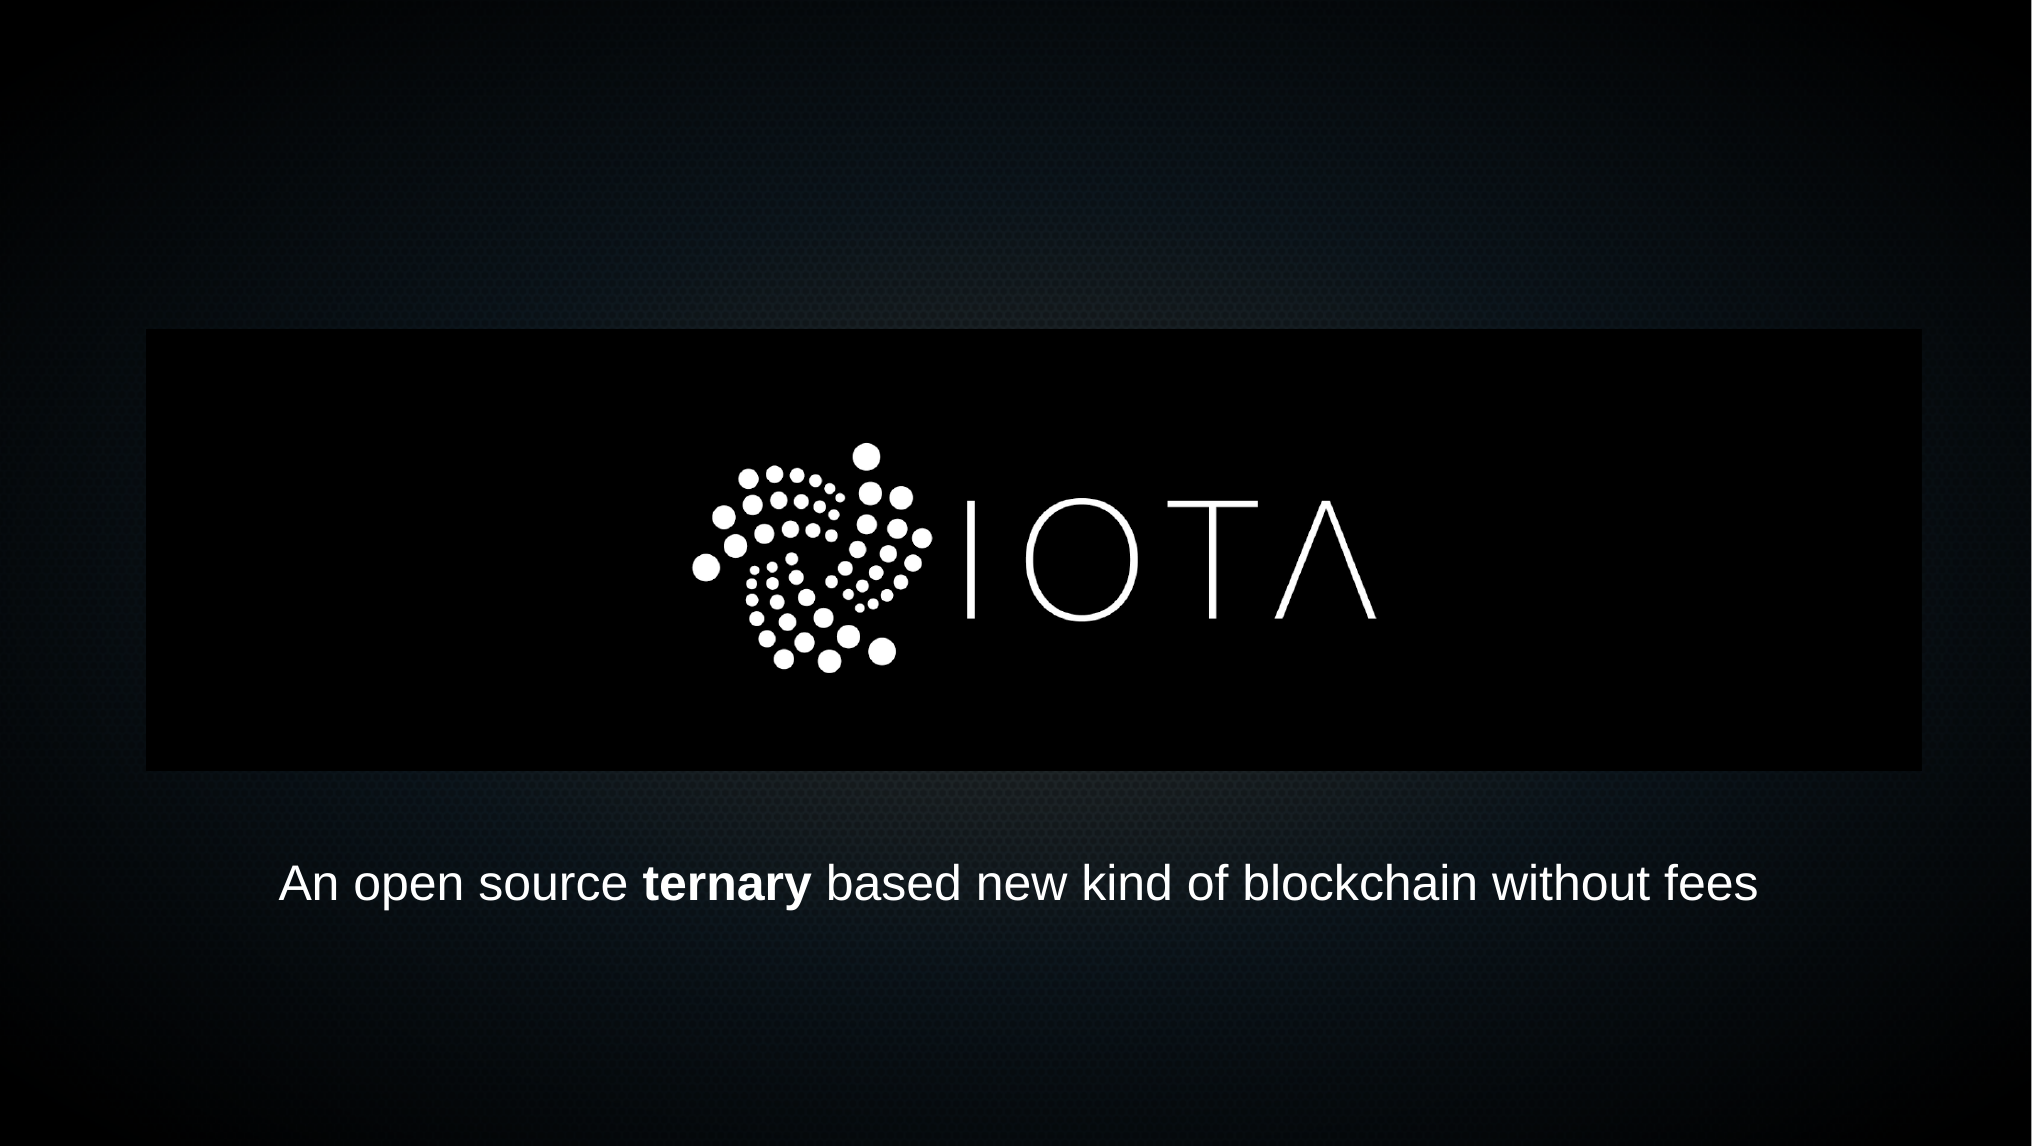

An open source ternary based new kind of blockchain without fees